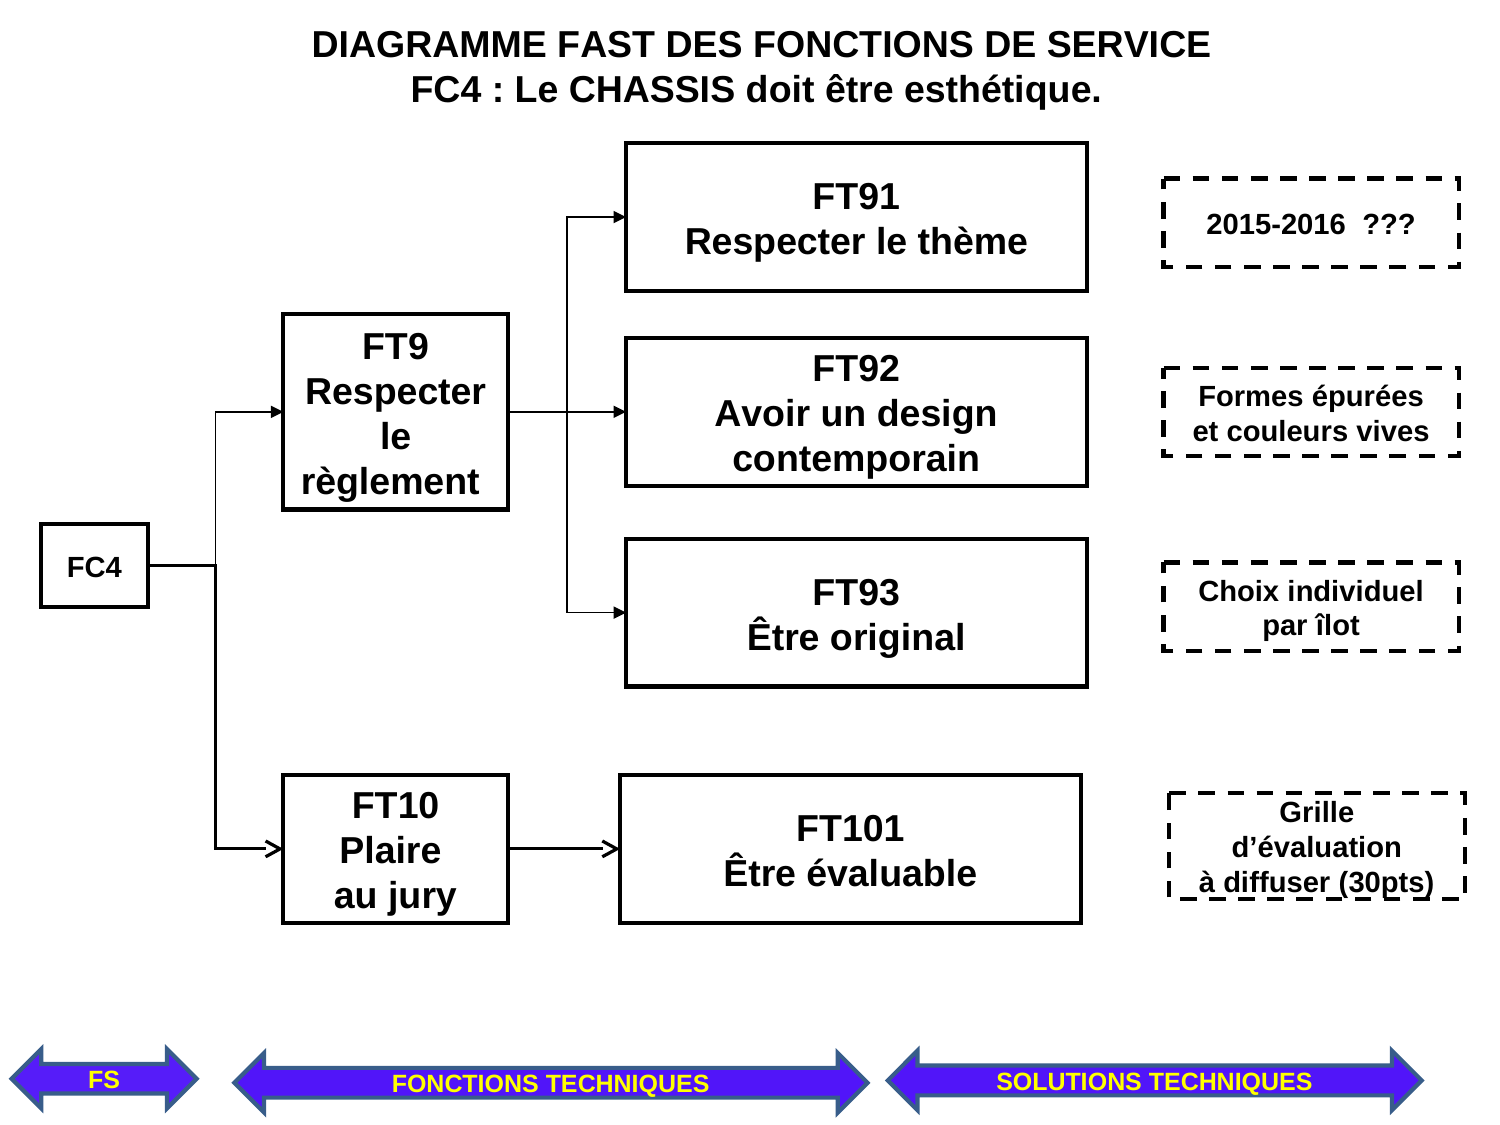

# DIAGRAMME FAST DES FONCTIONS DE SERVICE FC4 : Le CHASSIS doit être esthétique.
FT91
Respecter le thème
2015-2016 ???
FT9
Respecter
le
règlement
FT92
Avoir un design contemporain
Formes épurées
et couleurs vives
FC4
FT93
Être original
Choix individuel
par îlot
FT10
Plaire
au jury
FT101
Être évaluable
Grille
d’évaluation
à diffuser (30pts)
FS
SOLUTIONS TECHNIQUES
FONCTIONS TECHNIQUES